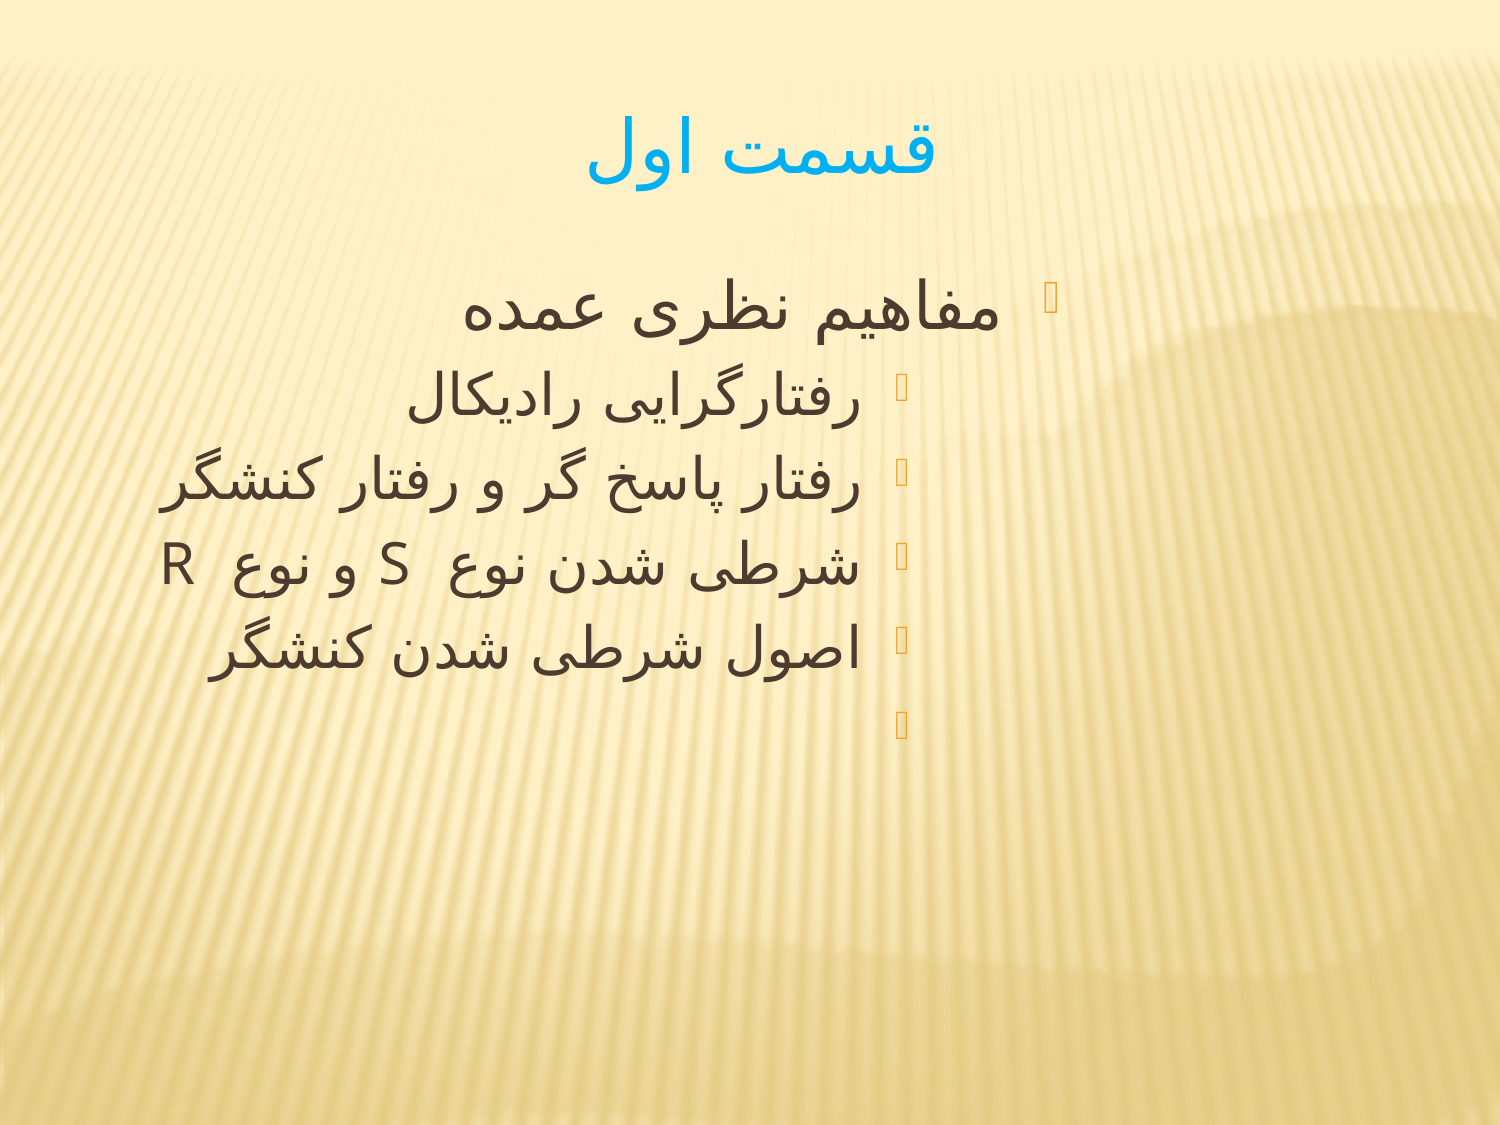

# قسمت اول
مفاهیم نظری عمده
رفتارگرایی رادیکال
رفتار پاسخ گر و رفتار کنشگر
شرطی شدن نوع S و نوع R
اصول شرطی شدن کنشگر